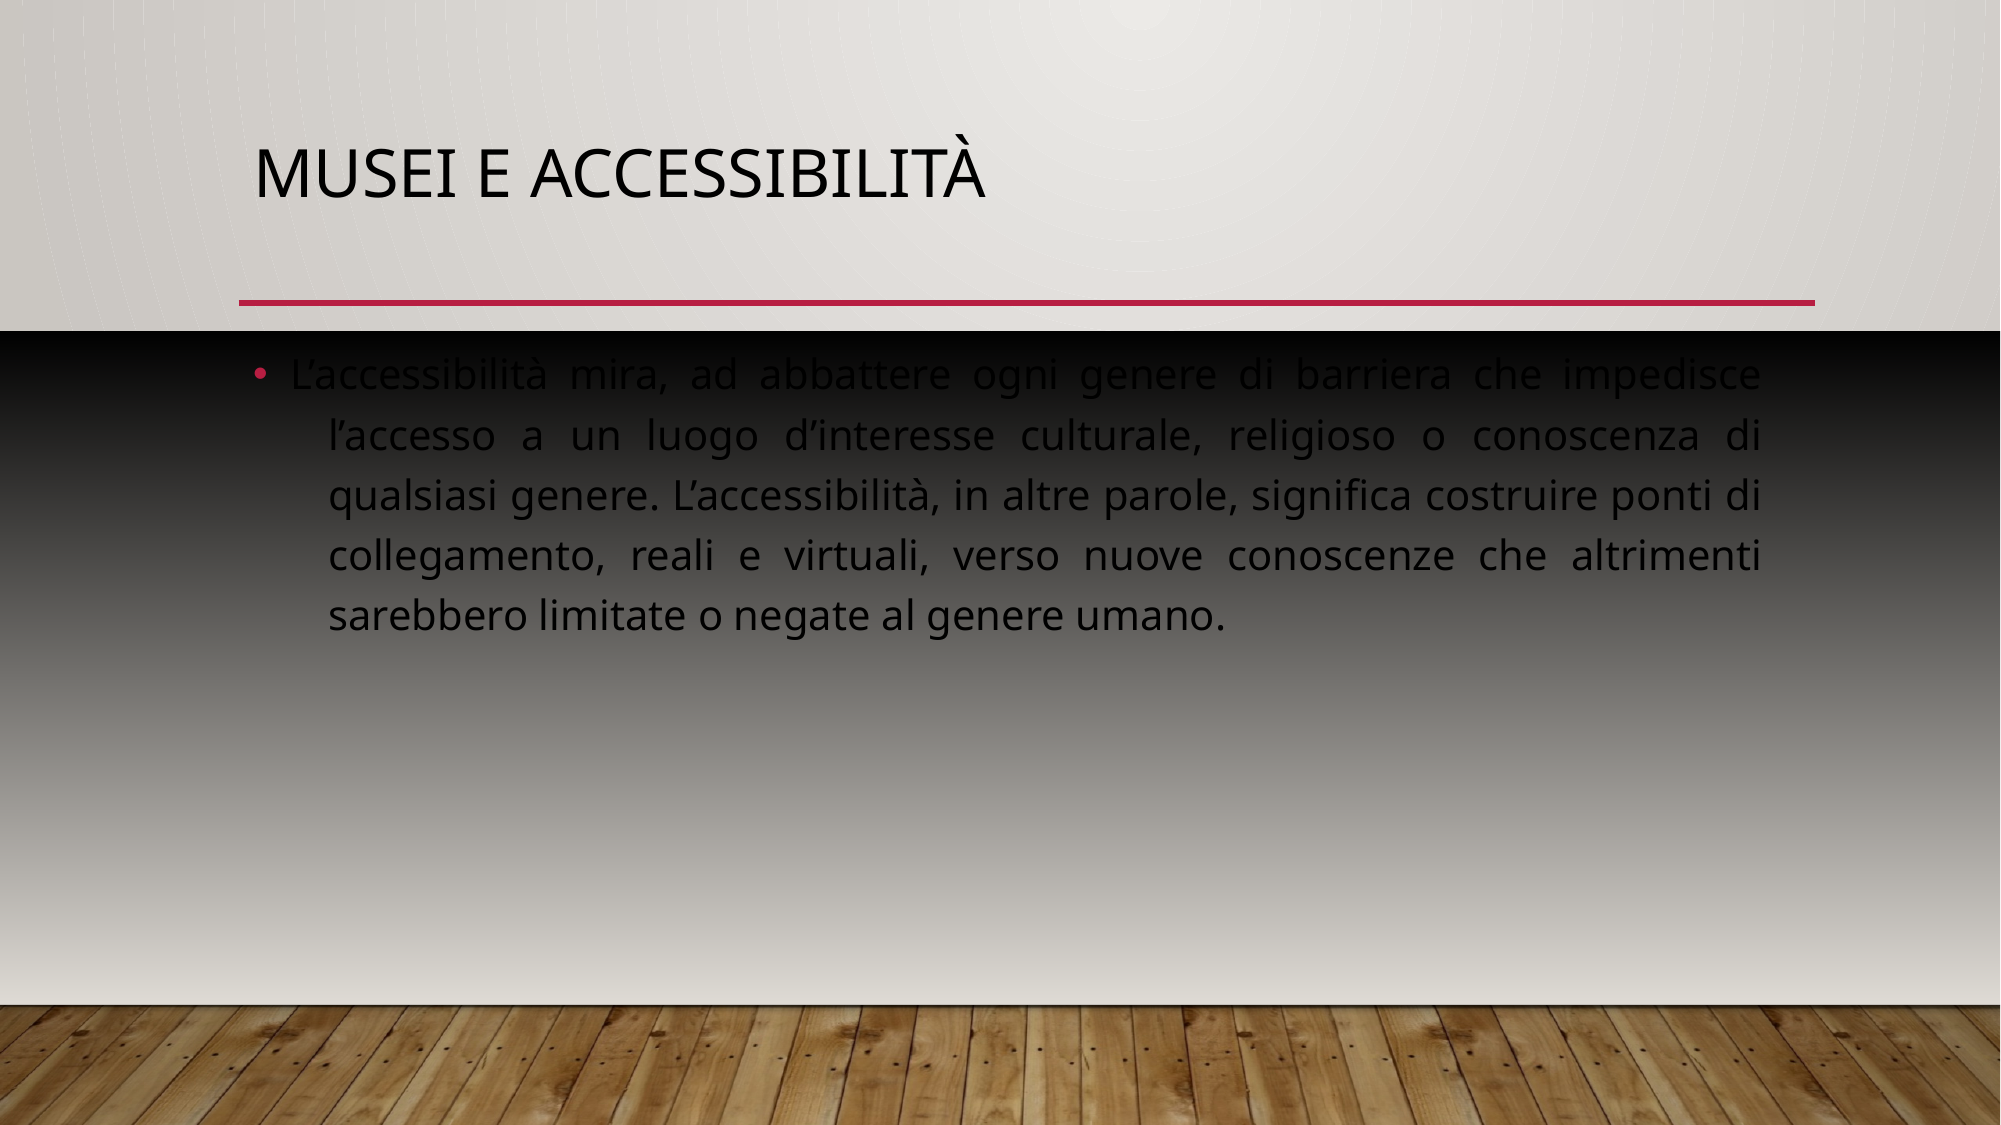

# Musei e accessibilità
L’accessibilità mira, ad abbattere ogni genere di barriera che impedisce l’accesso a un luogo d’interesse culturale, religioso o conoscenza di qualsiasi genere. L’accessibilità, in altre parole, significa costruire ponti di collegamento, reali e virtuali, verso nuove conoscenze che altrimenti sarebbero limitate o negate al genere umano.